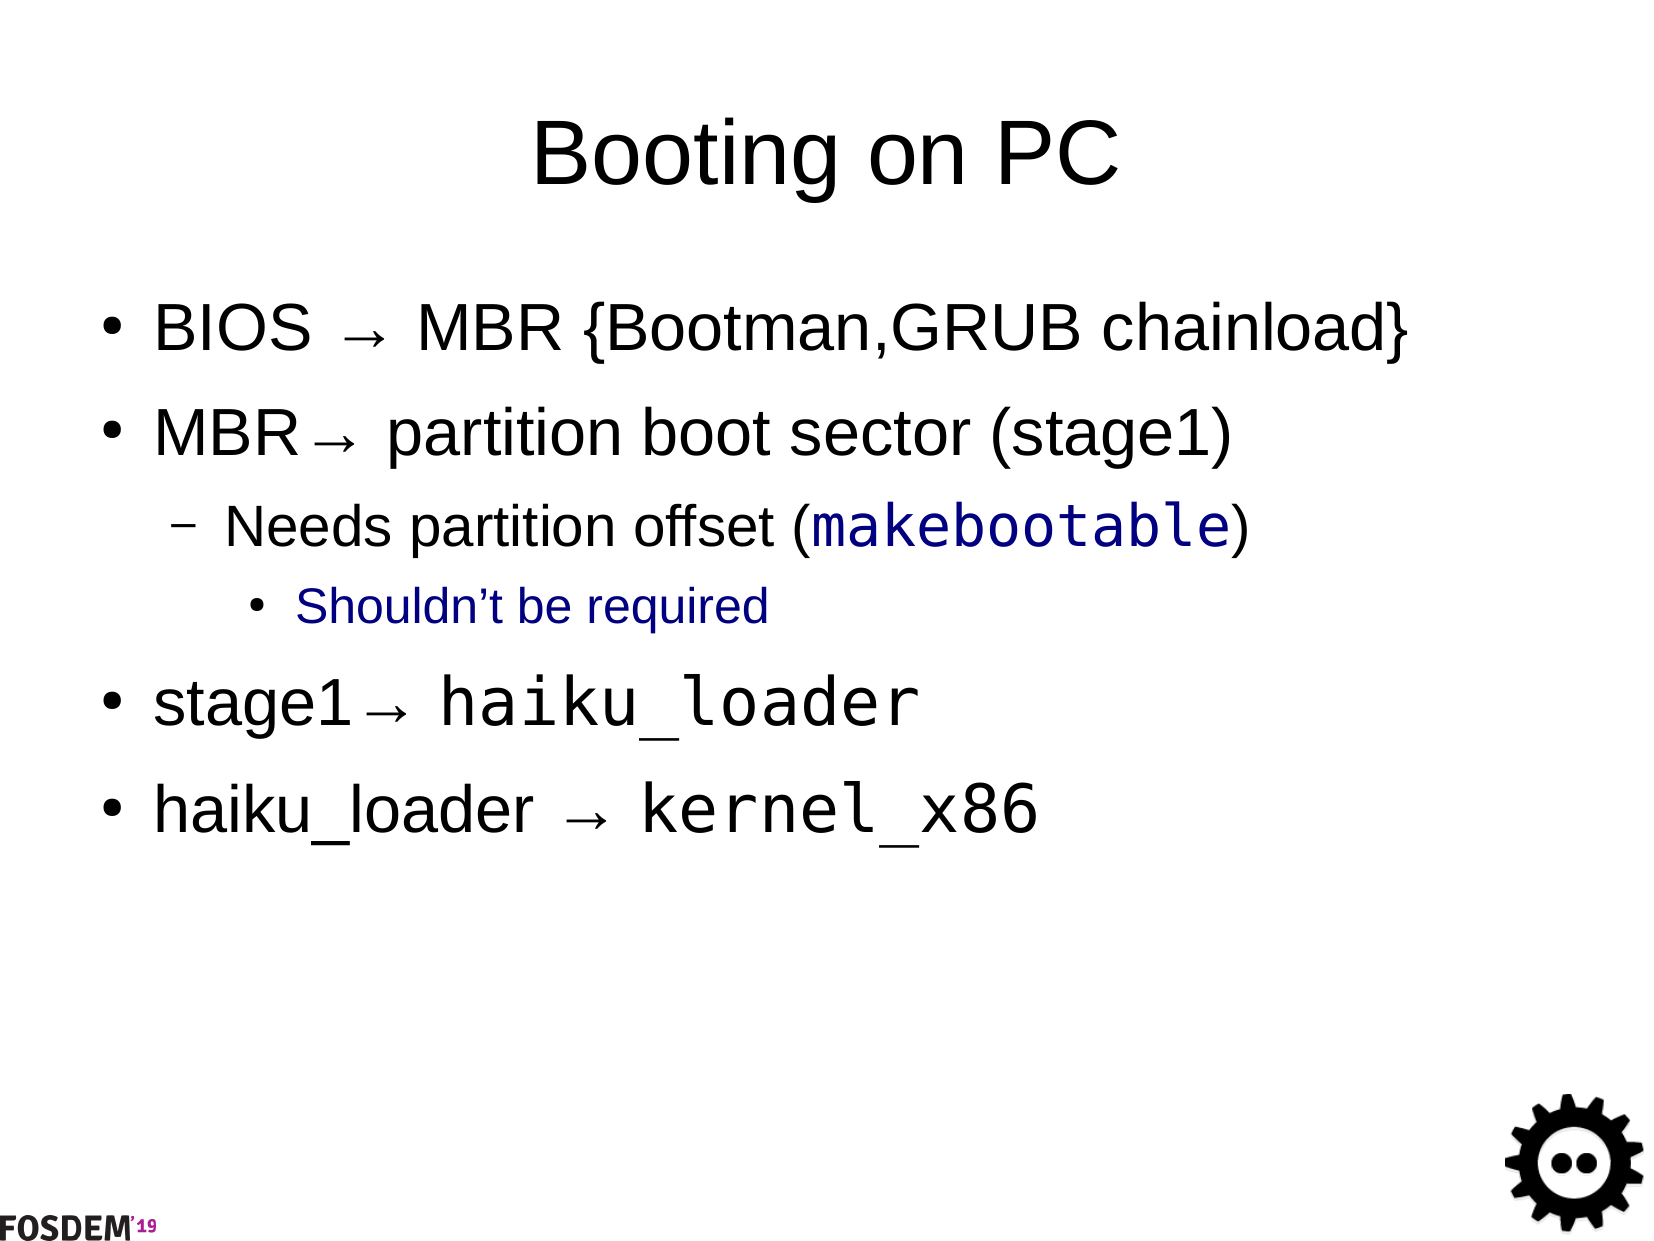

# Booting on PC
BIOS → MBR {Bootman,GRUB chainload}
MBR→ partition boot sector (stage1)
Needs partition offset (makebootable)
Shouldn’t be required
stage1→ haiku_loader
haiku_loader → kernel_x86